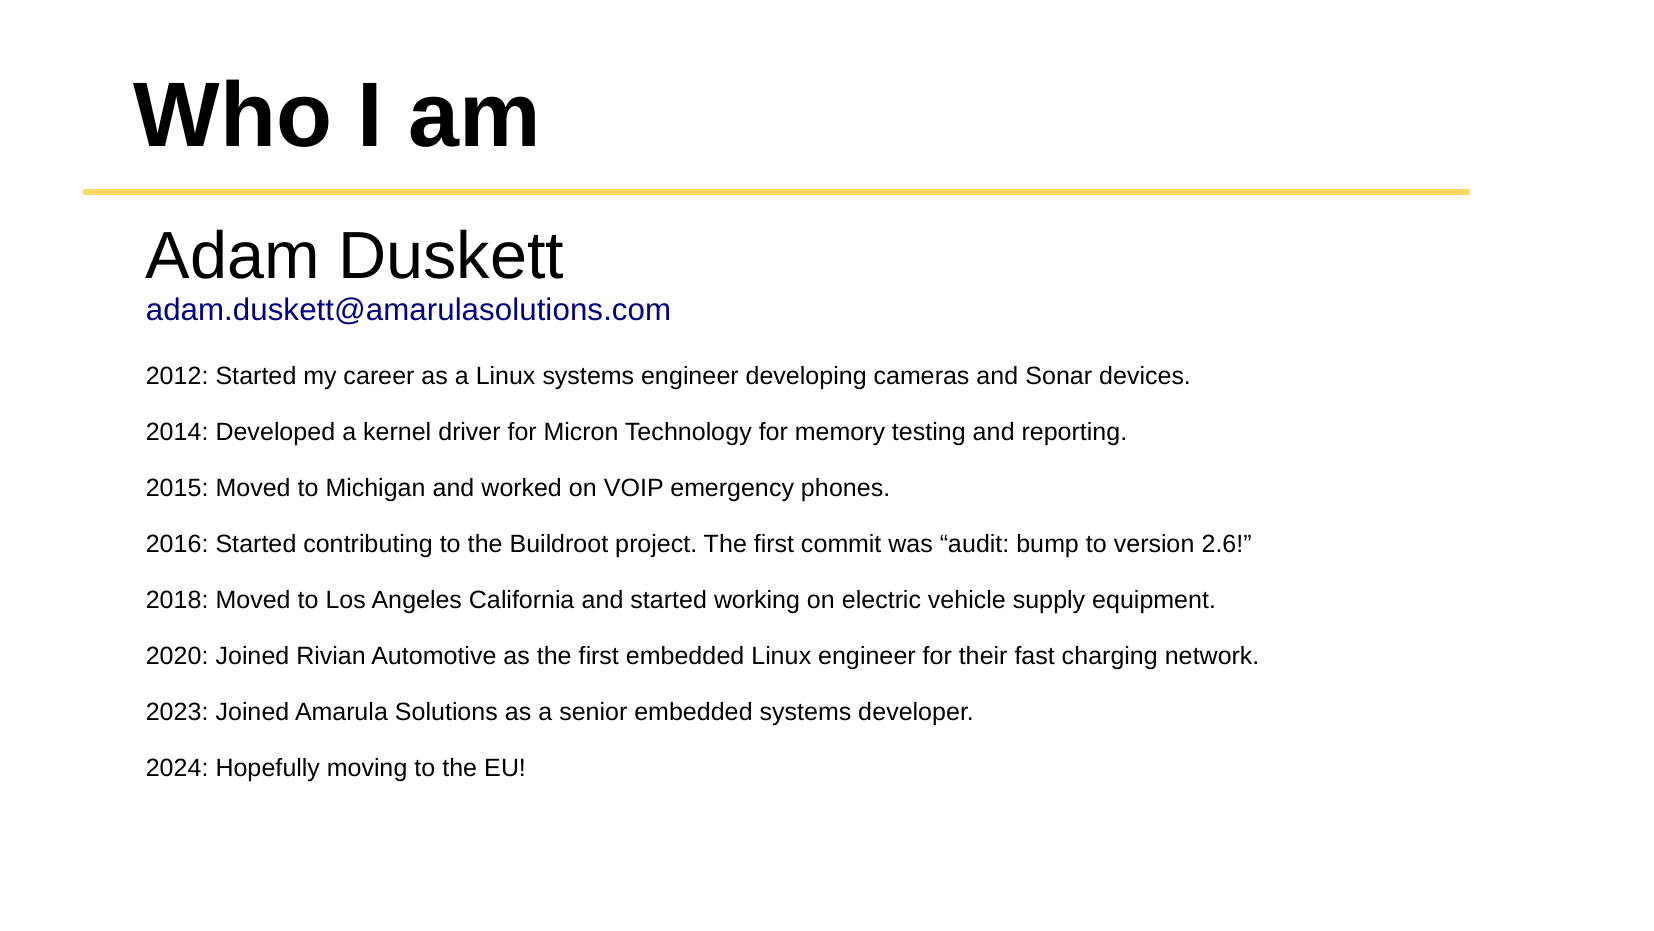

# Who I am
Adam Duskett
adam.duskett@amarulasolutions.com
2012: Started my career as a Linux systems engineer developing cameras and Sonar devices.
2014: Developed a kernel driver for Micron Technology for memory testing and reporting.
2015: Moved to Michigan and worked on VOIP emergency phones.
2016: Started contributing to the Buildroot project. The first commit was “audit: bump to version 2.6!”
2018: Moved to Los Angeles California and started working on electric vehicle supply equipment.
2020: Joined Rivian Automotive as the first embedded Linux engineer for their fast charging network.
2023: Joined Amarula Solutions as a senior embedded systems developer.
2024: Hopefully moving to the EU!